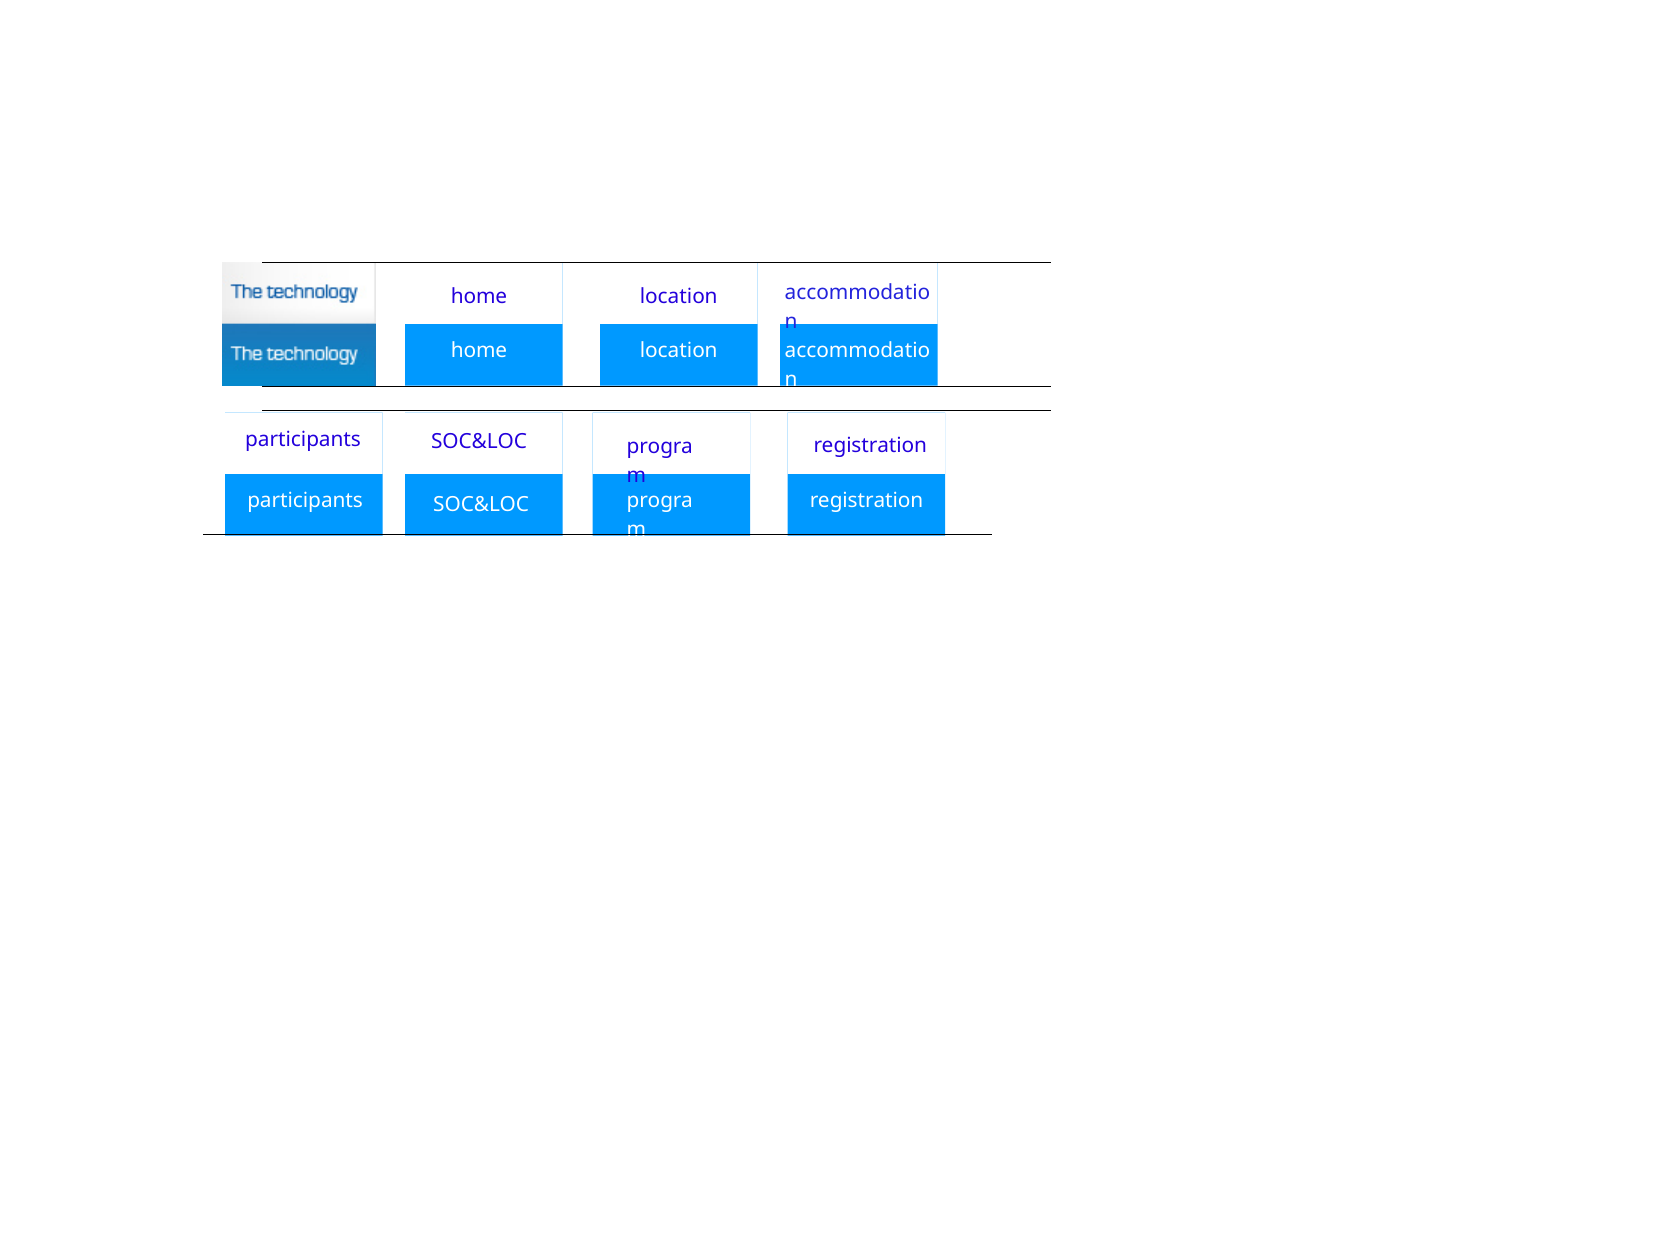

home
home
location
location
accommodation
accommodation
participants
participants
SOC&LOC
SOC&LOC
program
program
registration
registration